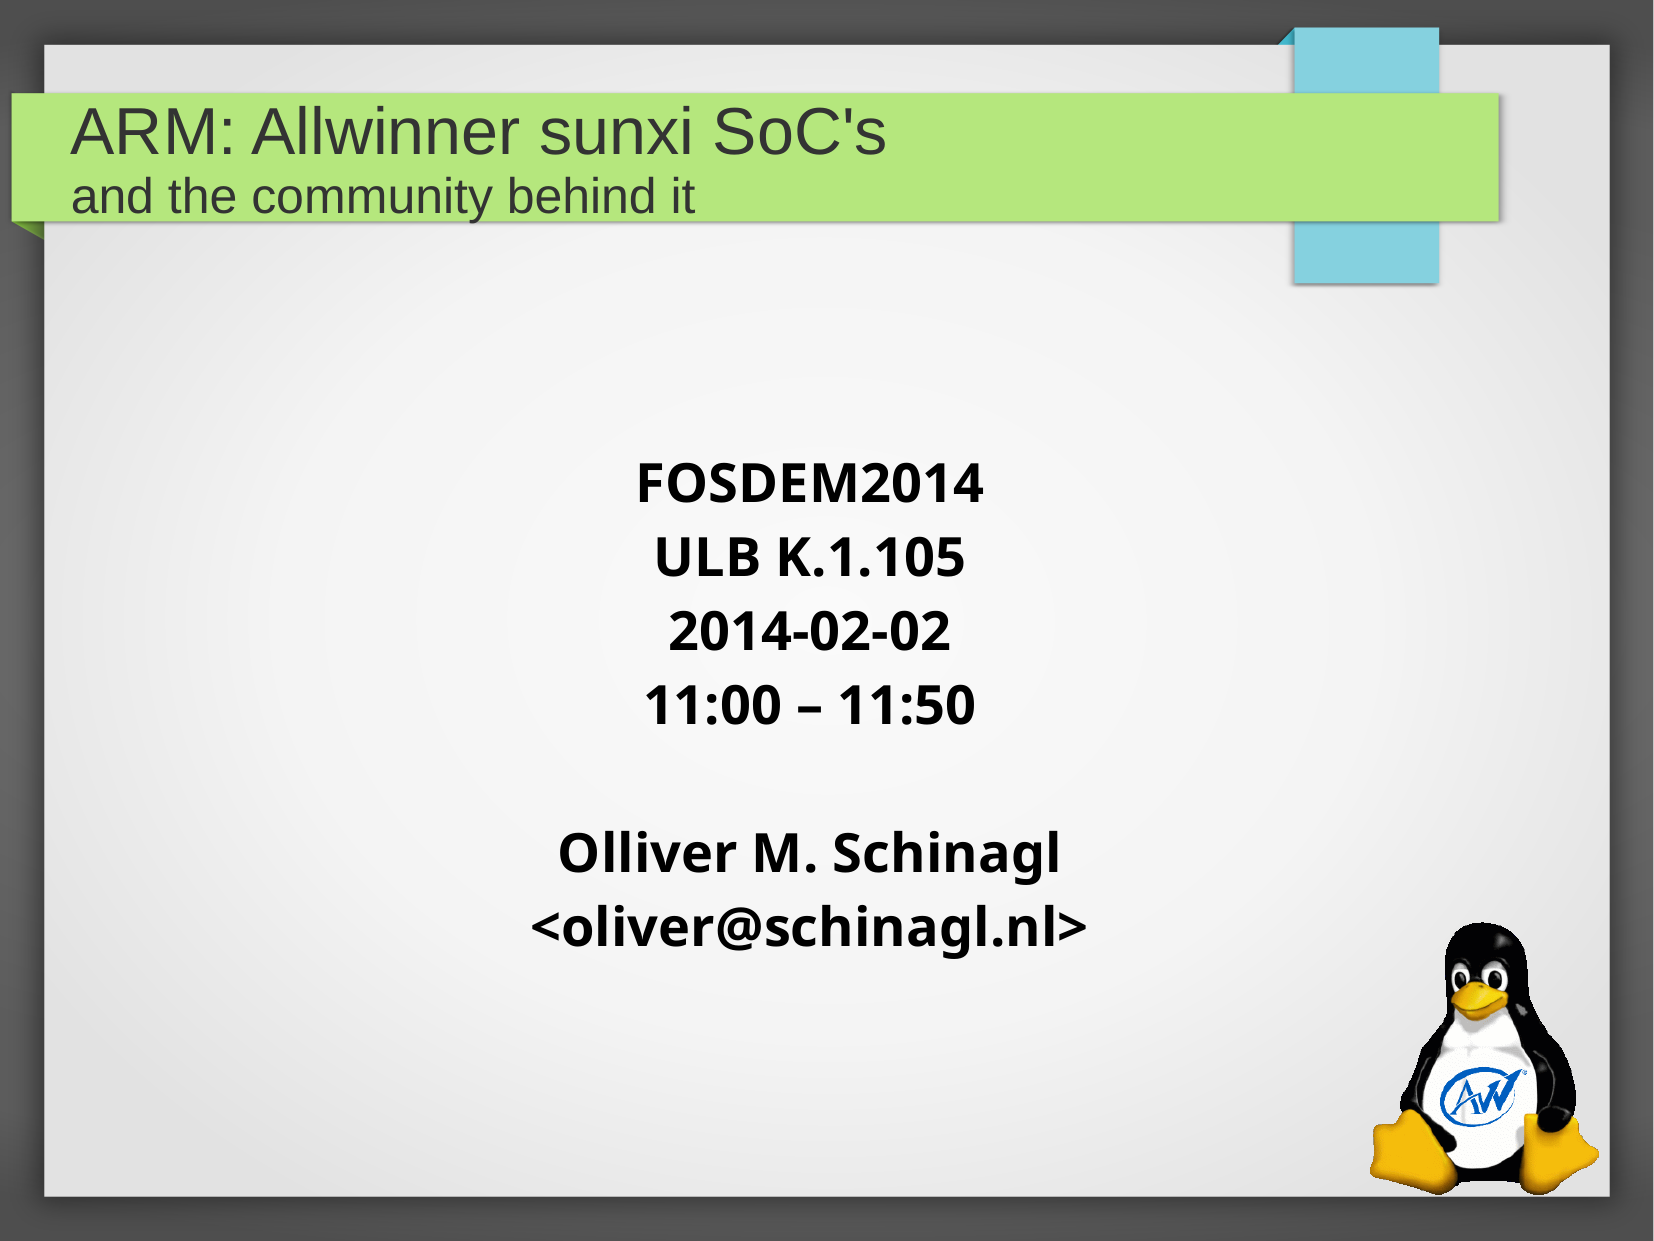

# ARM: Allwinner sunxi SoC's and the community behind it
FOSDEM2014
ULB K.1.105
2014-02-02
11:00 – 11:50
Olliver M. Schinagl
<oliver@schinagl.nl>